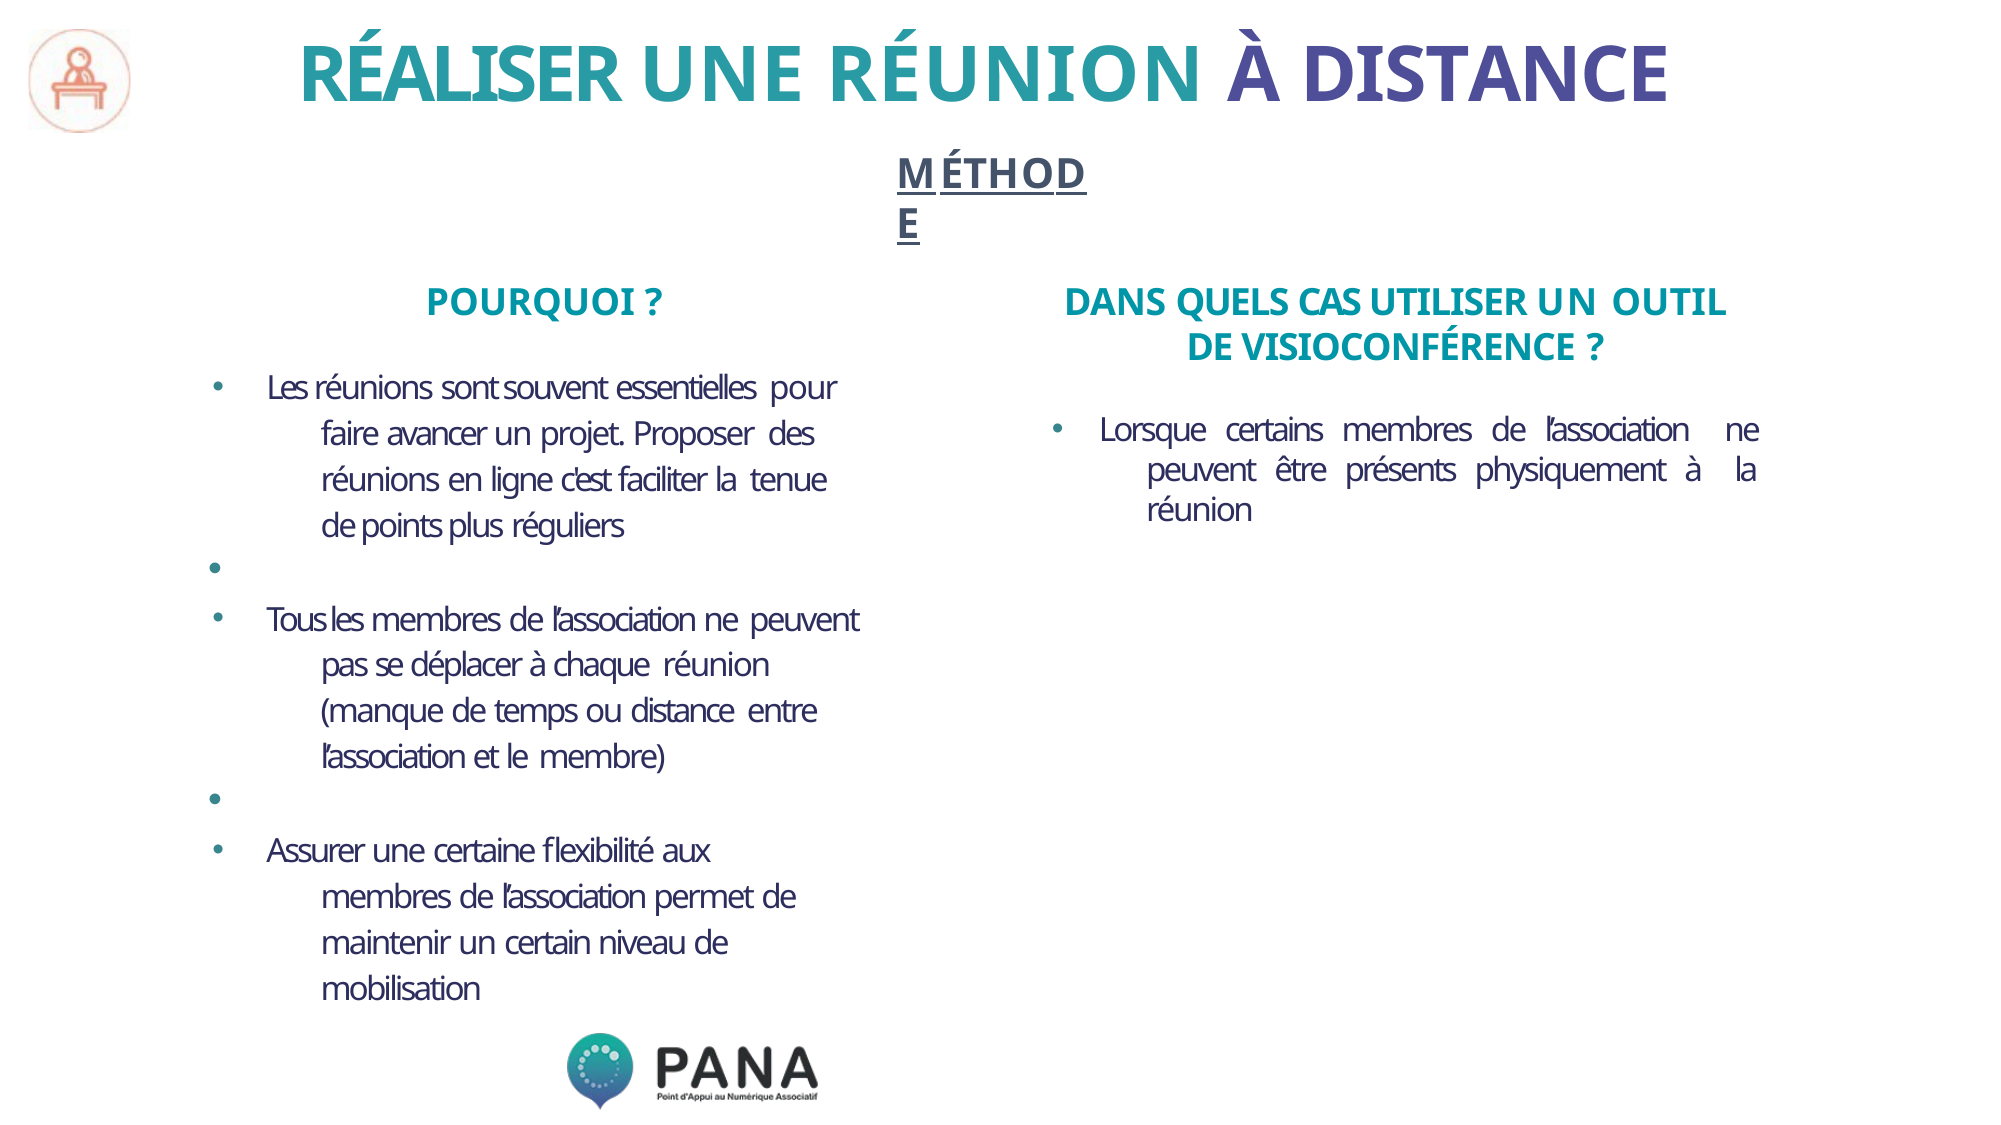

# RÉALISER UNE RÉUNION À DISTANCE
MÉTHODE
DANS QUELS CAS UTILISER UN OUTIL DE VISIOCONFÉRENCE ?
Lorsque certains membres de l’association ne peuvent être présents physiquement à la réunion
POURQUOI ?
Les réunions sont souvent essentielles pour faire avancer un projet. Proposer des réunions en ligne c'est faciliter la tenue de points plus réguliers
Tous les membres de l’association ne peuvent pas se déplacer à chaque réunion (manque de temps ou distance entre l’association et le membre)
Assurer une certaine flexibilité aux membres de l’association permet de maintenir un certain niveau de mobilisation